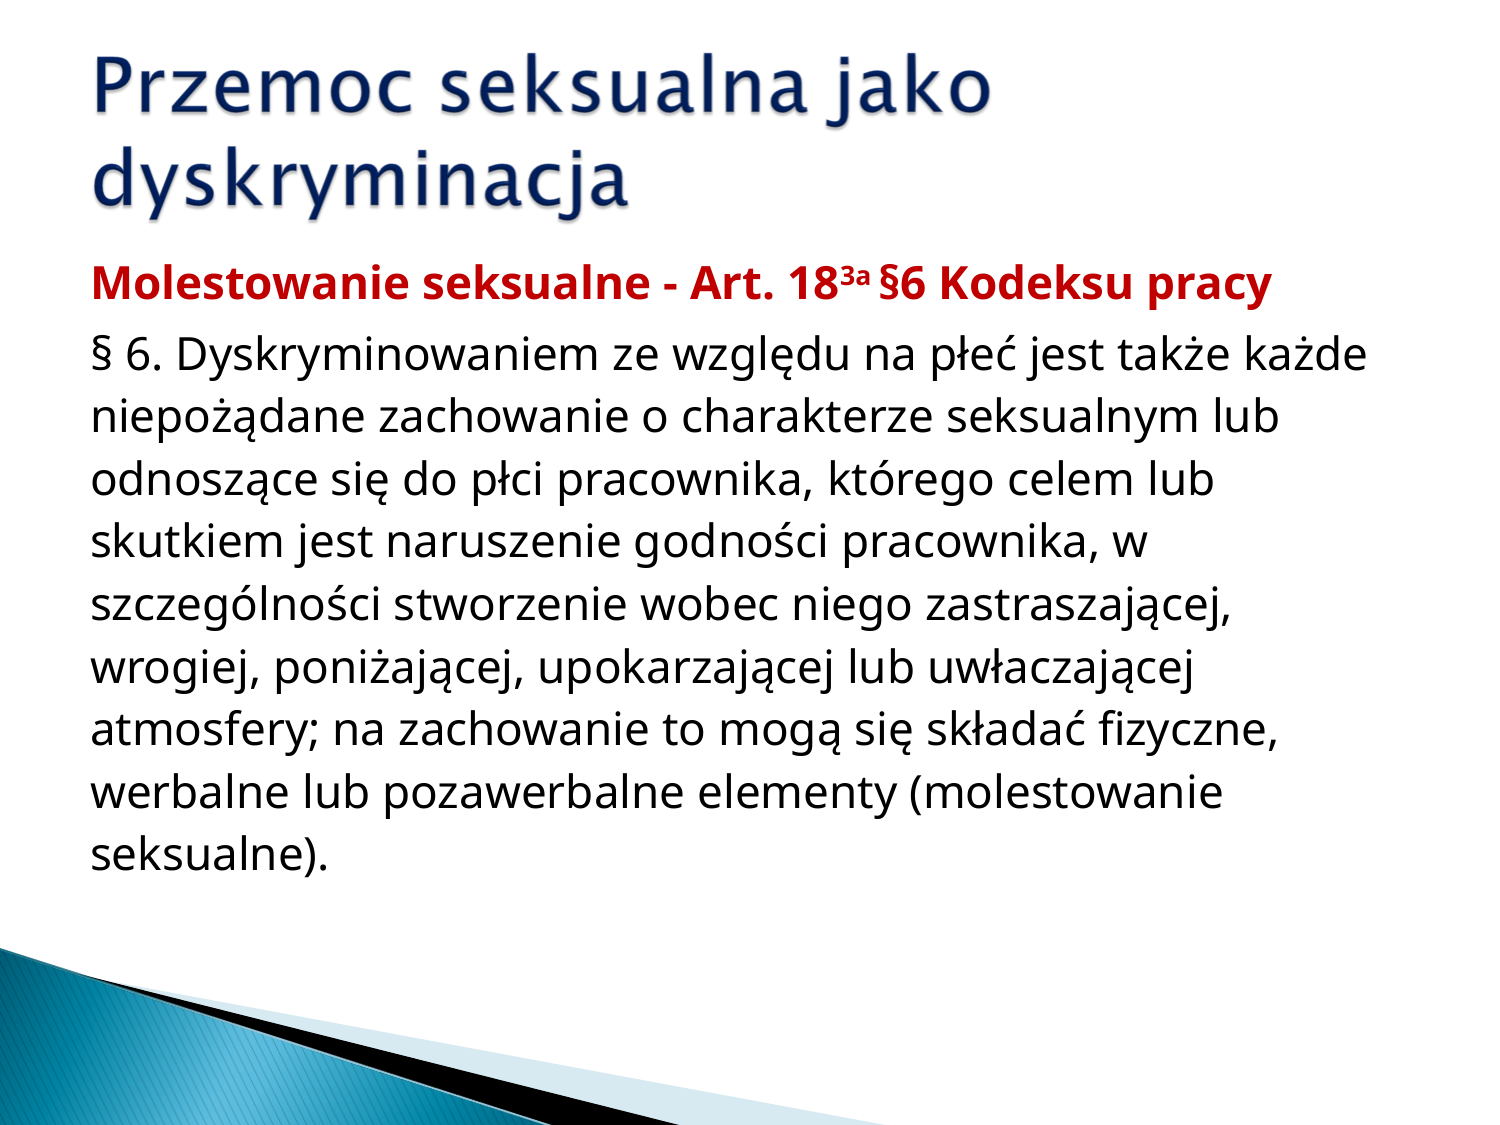

# Molestowanie seksualne - Art. 183a §6 Kodeksu pracy
§ 6. Dyskryminowaniem ze względu na płeć jest także każde niepożądane zachowanie o charakterze seksualnym lub odnoszące się do płci pracownika, którego celem lub skutkiem jest naruszenie godności pracownika, w szczególności stworzenie wobec niego zastraszającej, wrogiej, poniżającej, upokarzającej lub uwłaczającej atmosfery; na zachowanie to mogą się składać fizyczne, werbalne lub pozawerbalne elementy (molestowanie seksualne).